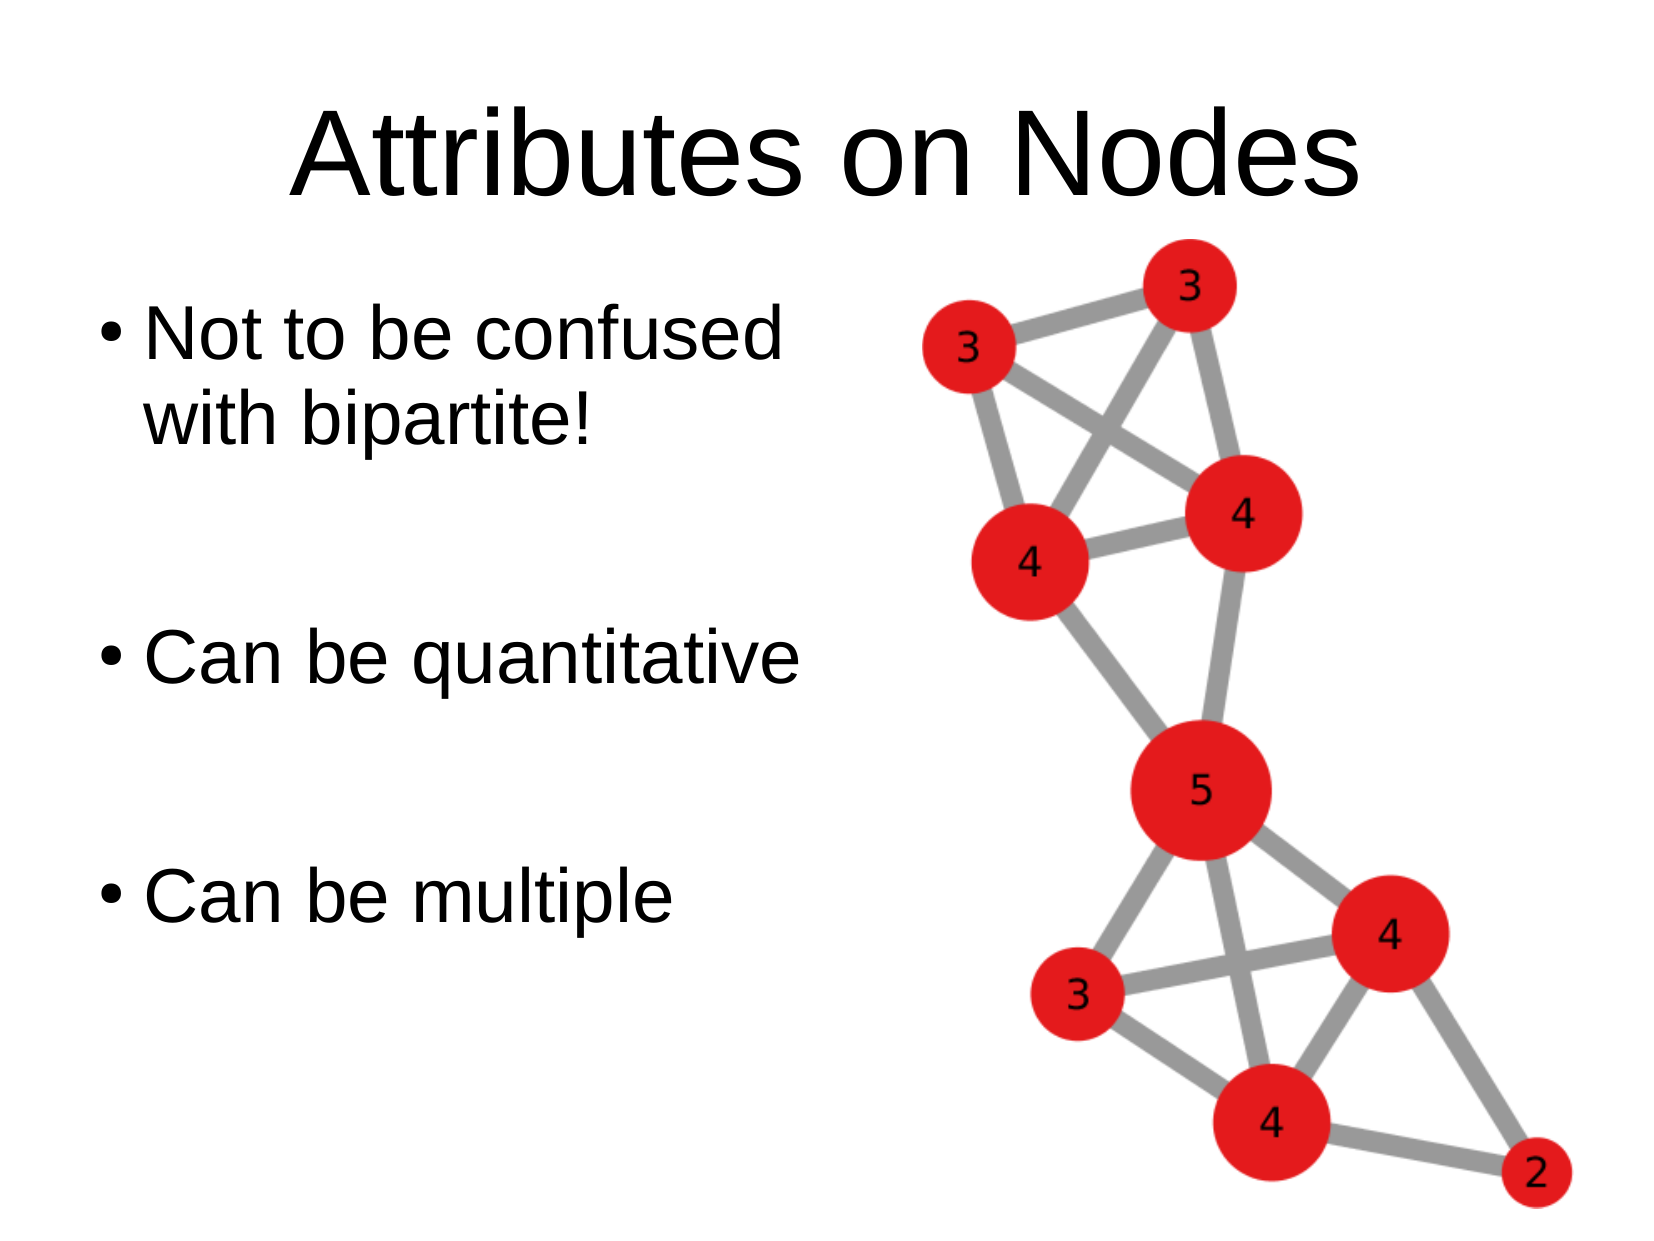

# Attributes on Nodes
Not to be confused with bipartite!
Can be quantitative
Can be multiple